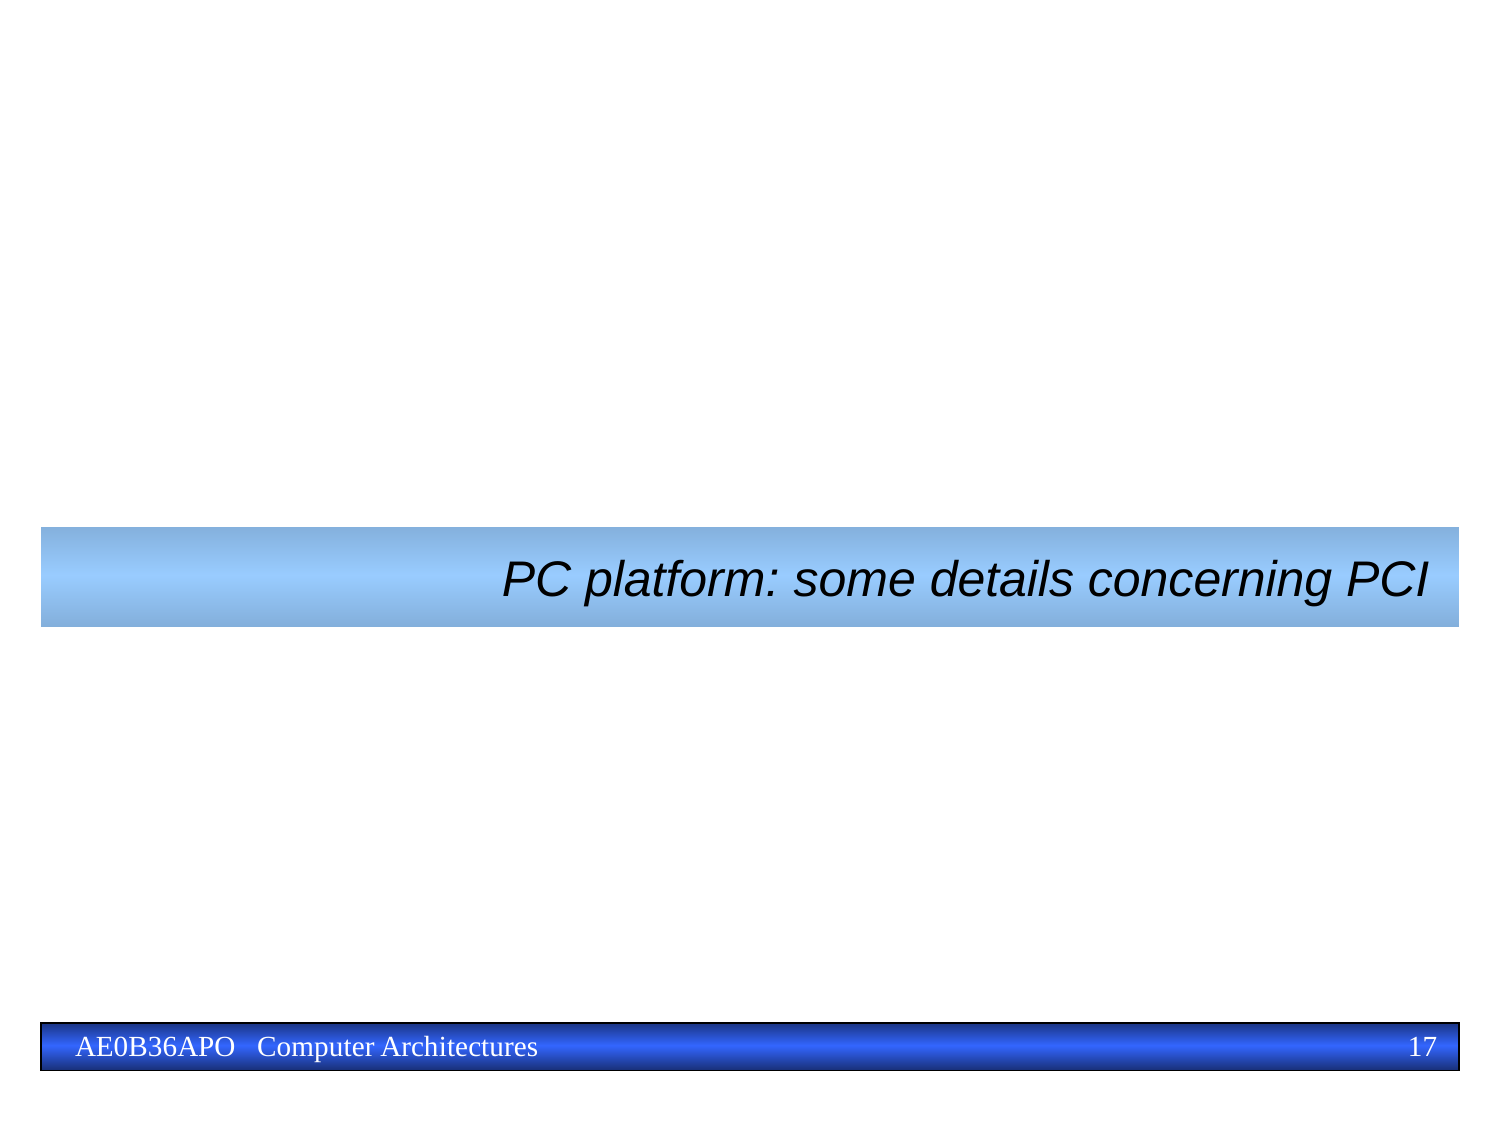

# PC platform: some details concerning PCI
AE0B36APO Computer Architectures
17